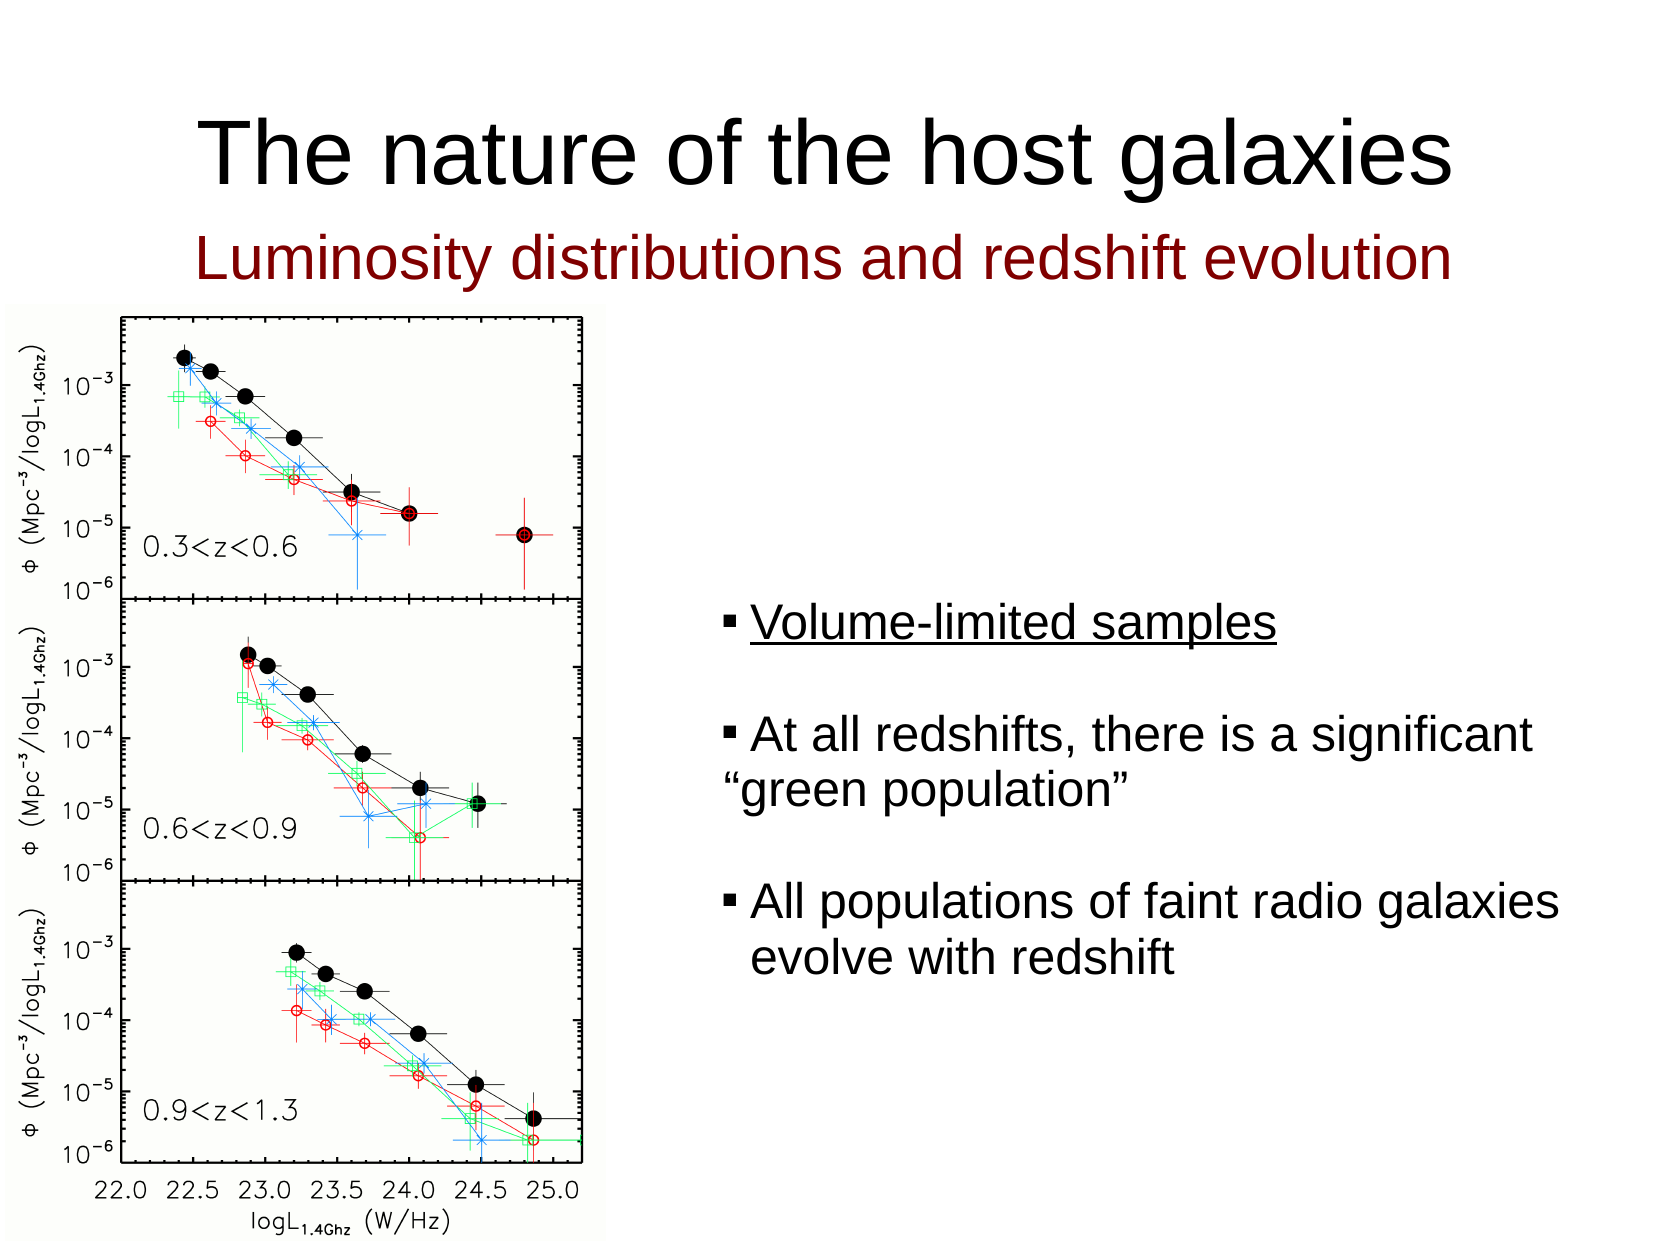

# The nature of the host galaxies
Luminosity distributions and redshift evolution
 Volume-limited samples
 At all redshifts, there is a significant “green population”
 All populations of faint radio galaxies
 evolve with redshift